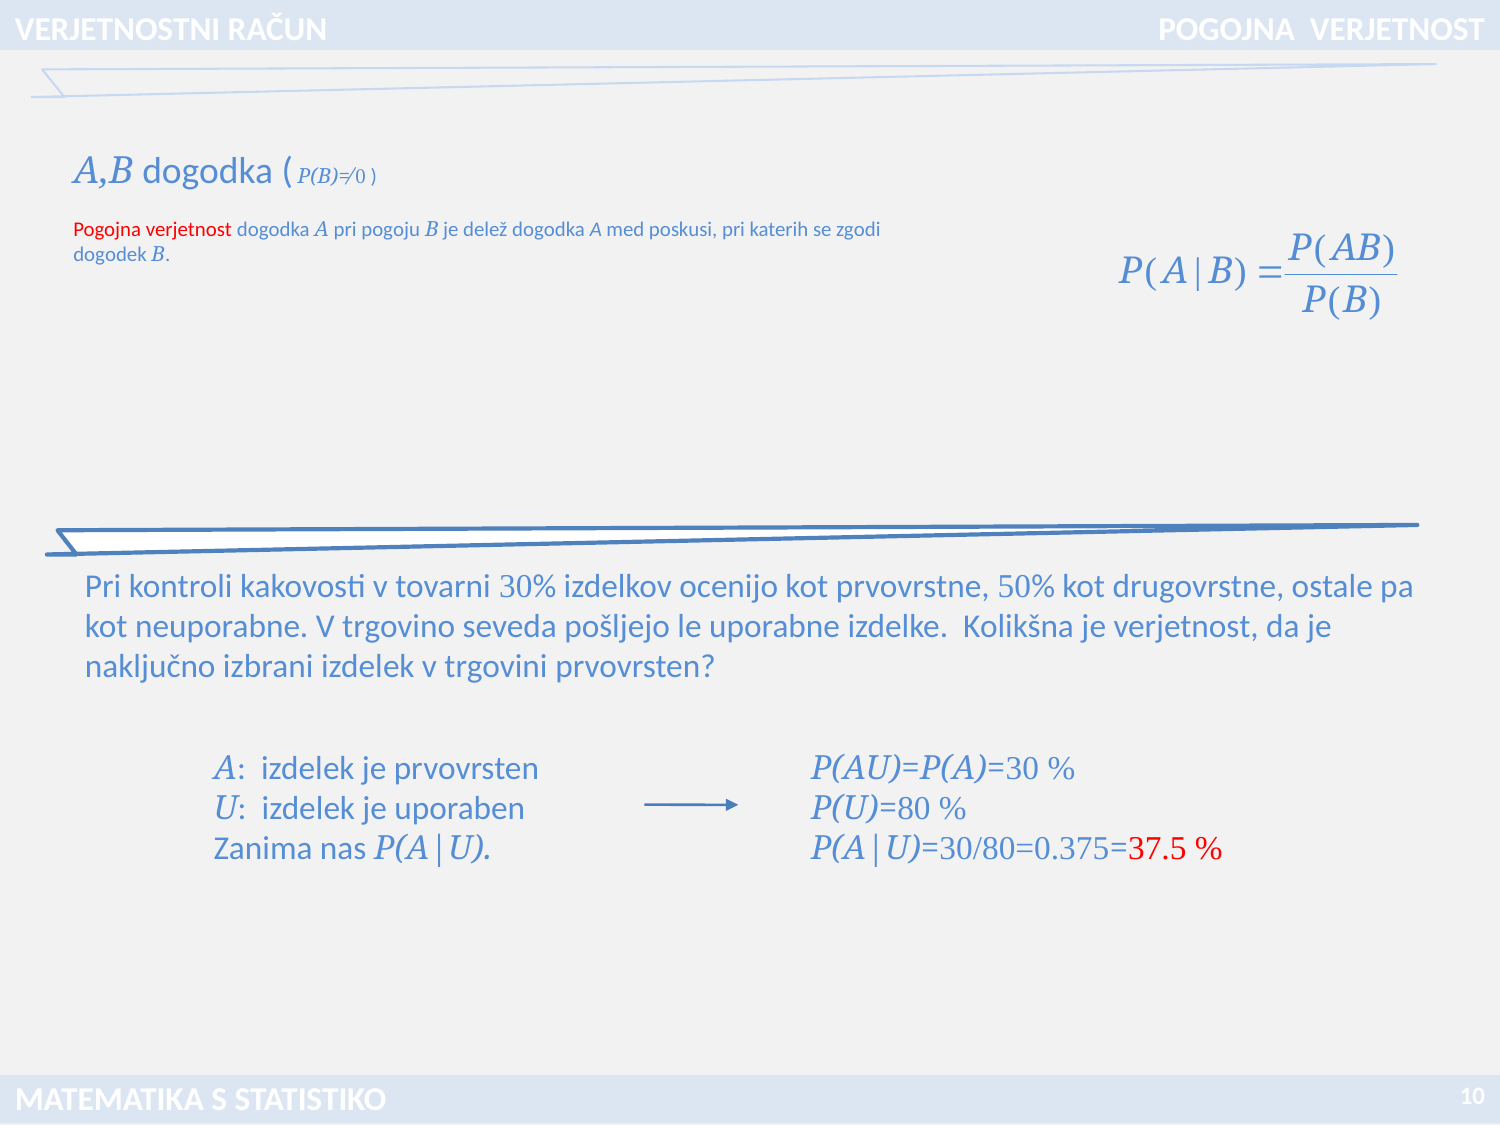

VERJETNOSTNI RAČUN
POGOJNA VERJETNOST
A,B dogodka ( P(B)≠ 0 )
Pogojna verjetnost dogodka A pri pogoju B je delež dogodka A med poskusi, pri katerih se zgodi dogodek B.
Pri kontroli kakovosti v tovarni 30% izdelkov ocenijo kot prvovrstne, 50% kot drugovrstne, ostale pa kot neuporabne. V trgovino seveda pošljejo le uporabne izdelke. Kolikšna je verjetnost, da je naključno izbrani izdelek v trgovini prvovrsten?
A: izdelek je prvovrsten
U: izdelek je uporaben
Zanima nas P(A|U).
P(AU)=P(A)=30 %
P(U)=80 %
P(A|U)=30/80=0.375=37.5 %
MATEMATIKA S STATISTIKO